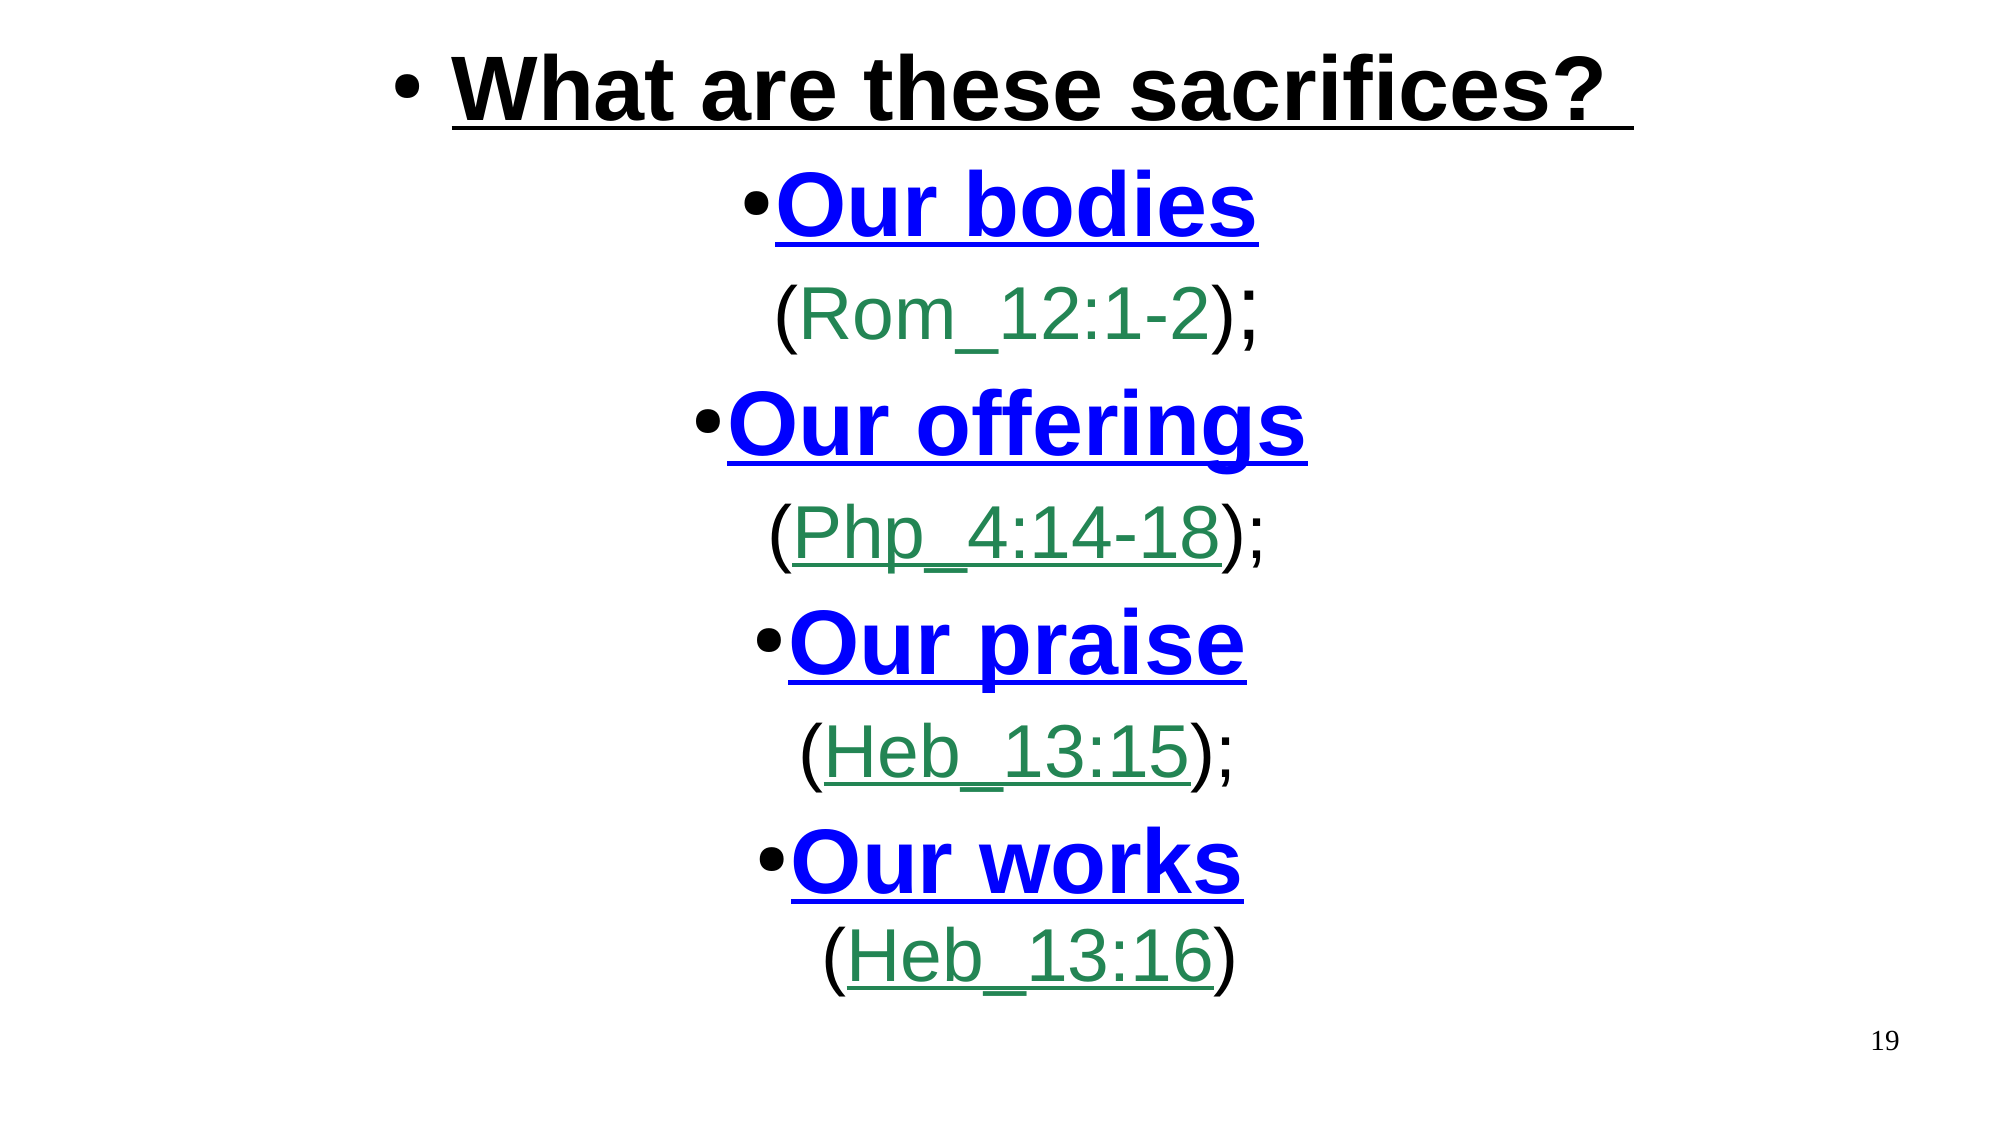

# What are these sacrifices?
Our bodies
(Rom_12:1-2);
Our offerings
(Php_4:14-18);
Our praise
(Heb_13:15);
Our works
(Heb_13:16)
19